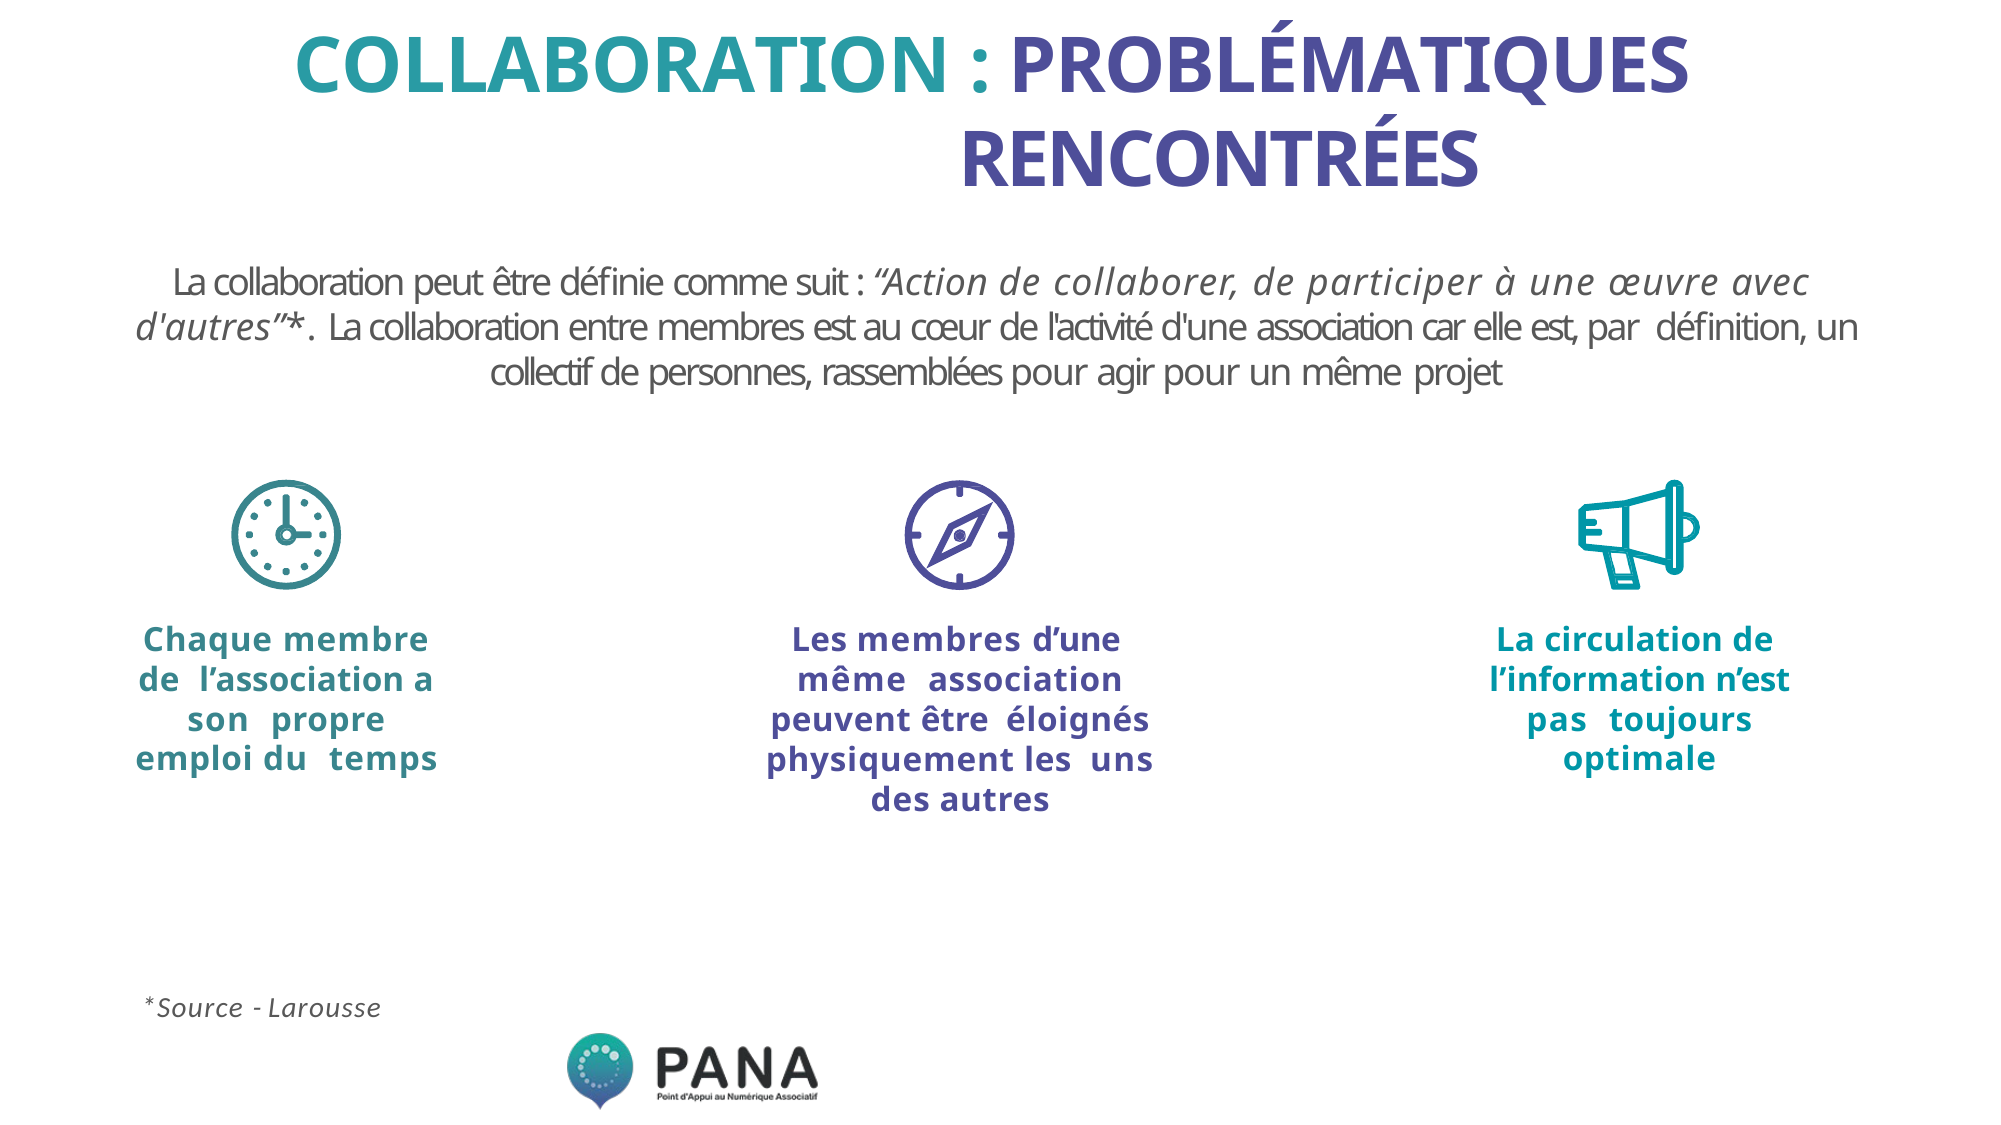

# COLLABORATION : PROBLÉMATIQUES RENCONTRÉES
La collaboration peut être définie comme suit : “Action de collaborer, de participer à une œuvre avec d'autres”*. La collaboration entre membres est au cœur de l'activité d'une association car elle est, par définition, un collectif de personnes, rassemblées pour agir pour un même projet
Chaque membre de l’association a son propre emploi du temps
La circulation de l’information n’est pas toujours optimale
Les membres d’une même association peuvent être éloignés physiquement les uns des autres
*Source - Larousse